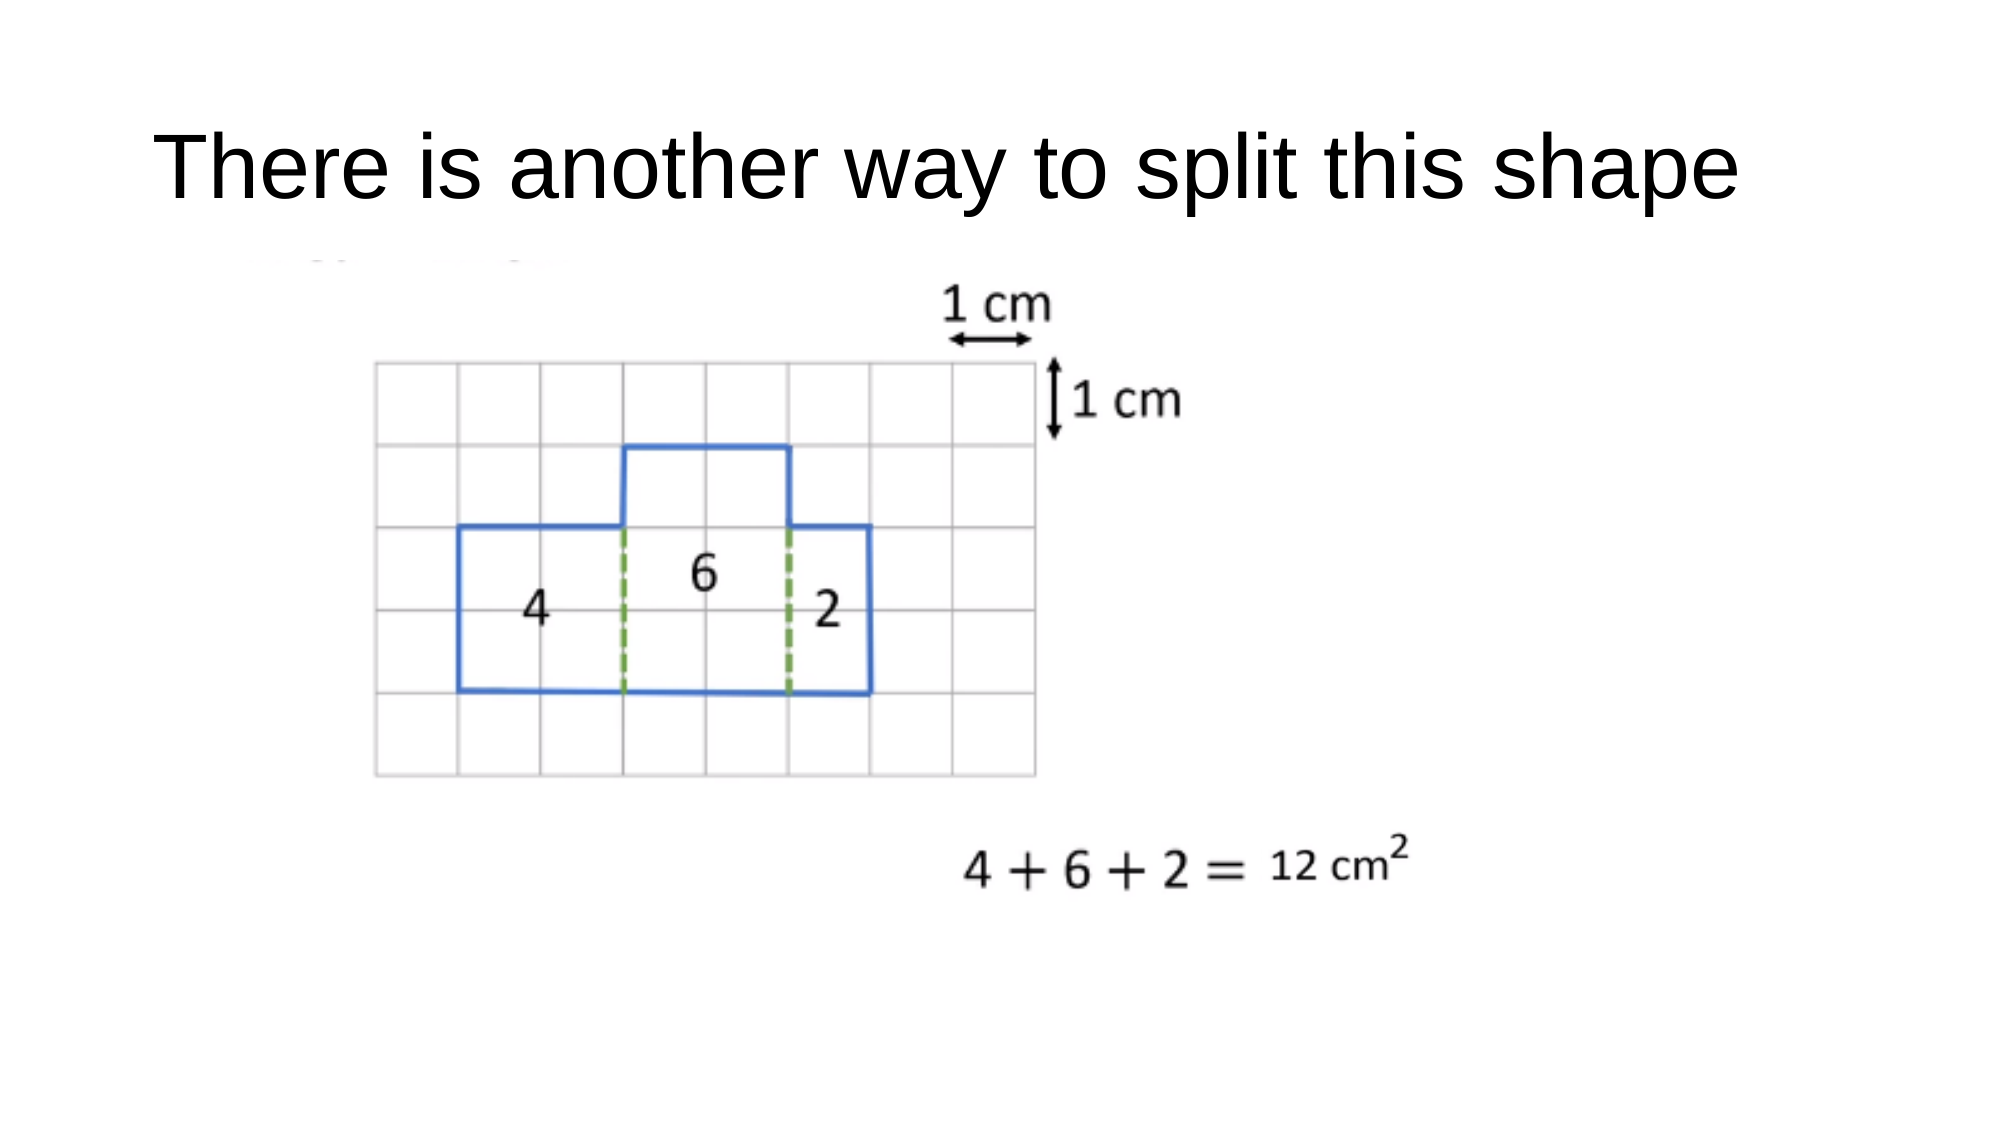

# There is another way to split this shape